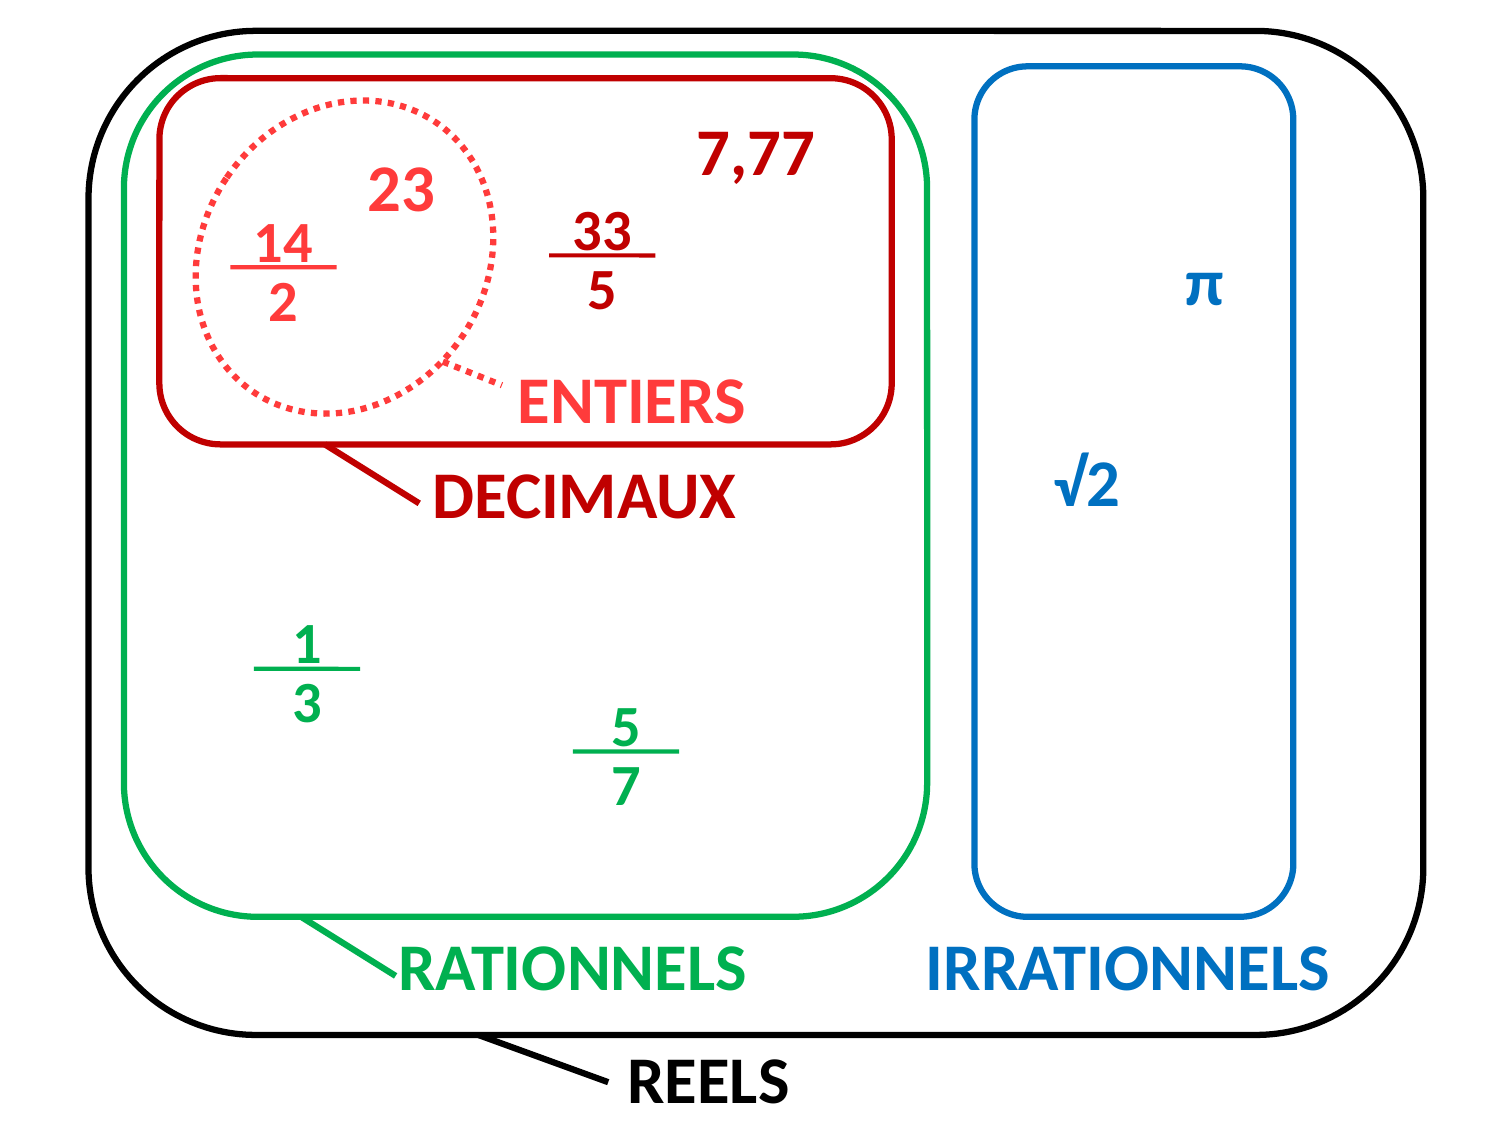

7,77
23
33
5
14
2
π
ENTIERS
√2
DECIMAUX
1
3
5
7
RATIONNELS
IRRATIONNELS
REELS